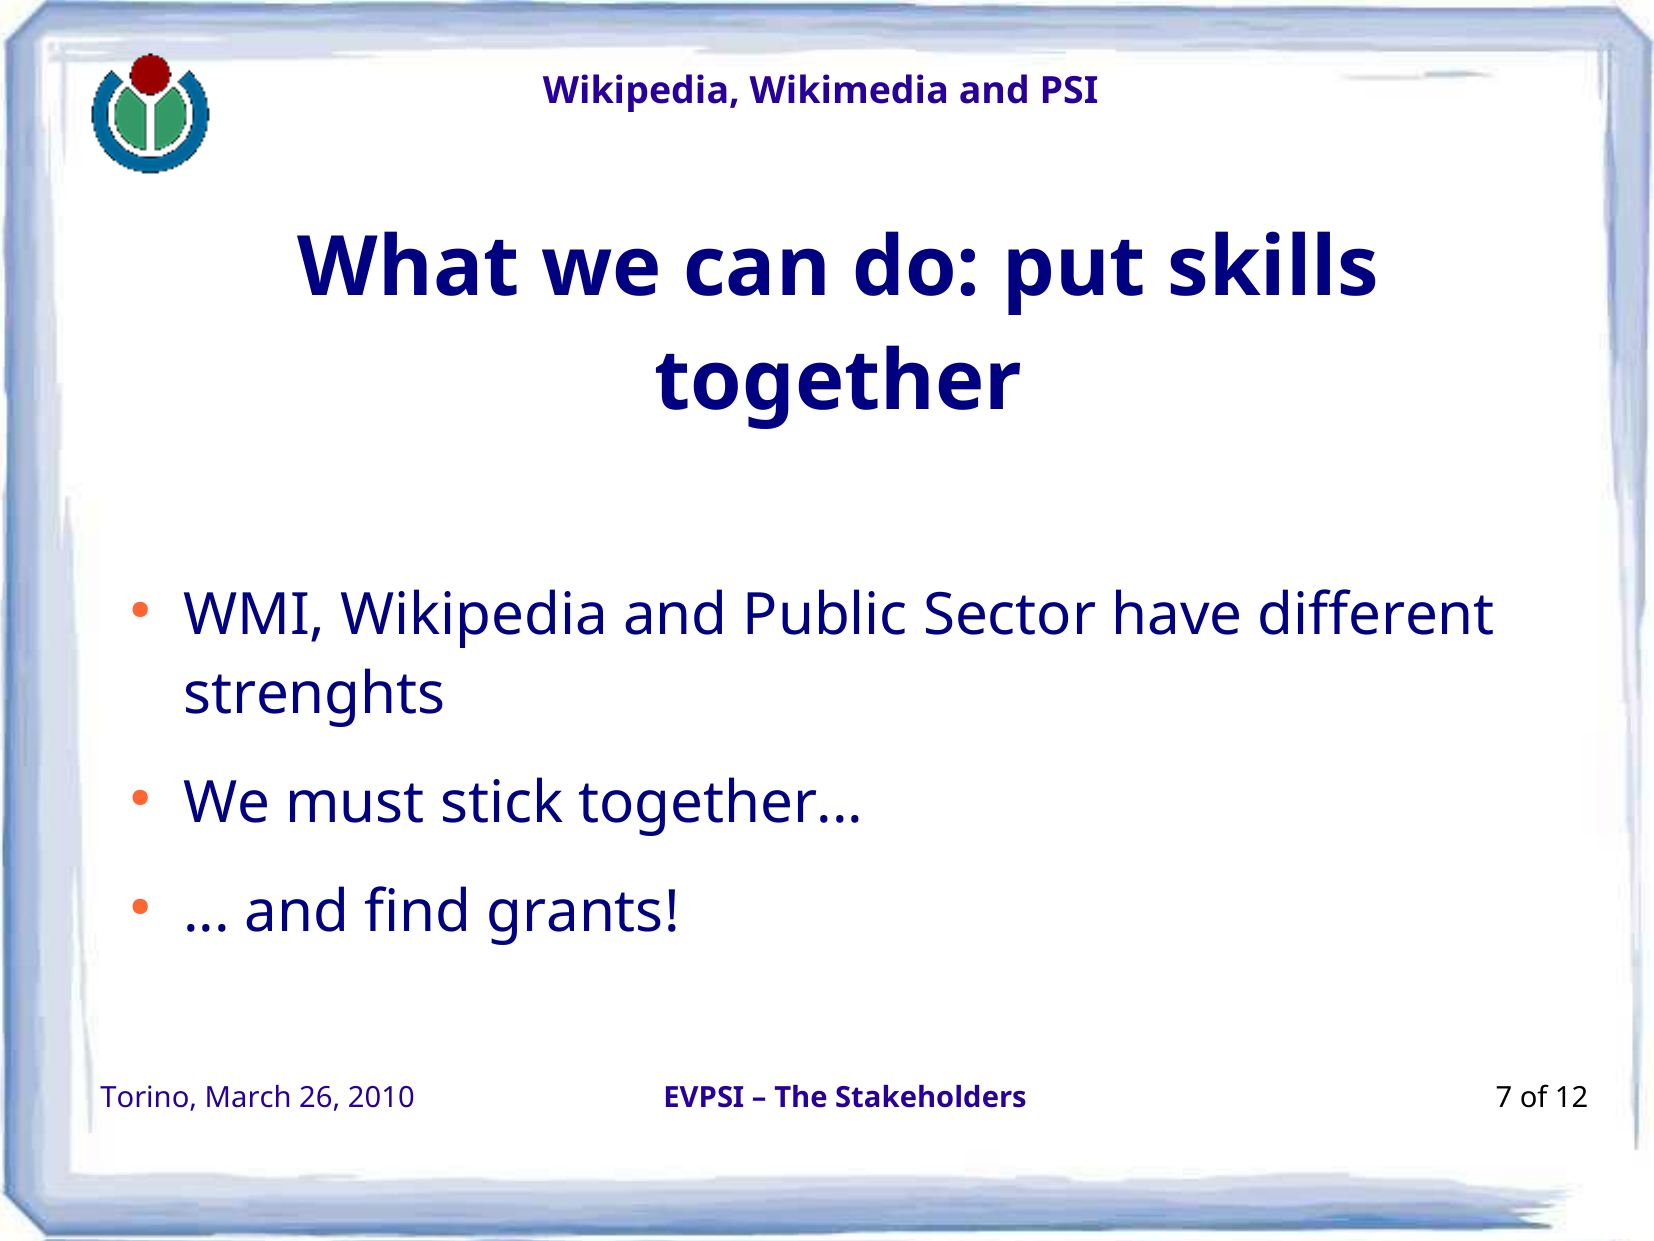

# Wikipedia, Wikimedia and PSI
What we can do: put skills together
WMI, Wikipedia and Public Sector have different strenghts
We must stick together...
... and find grants!
26 marzo 2010
EVPSI, Torino
7